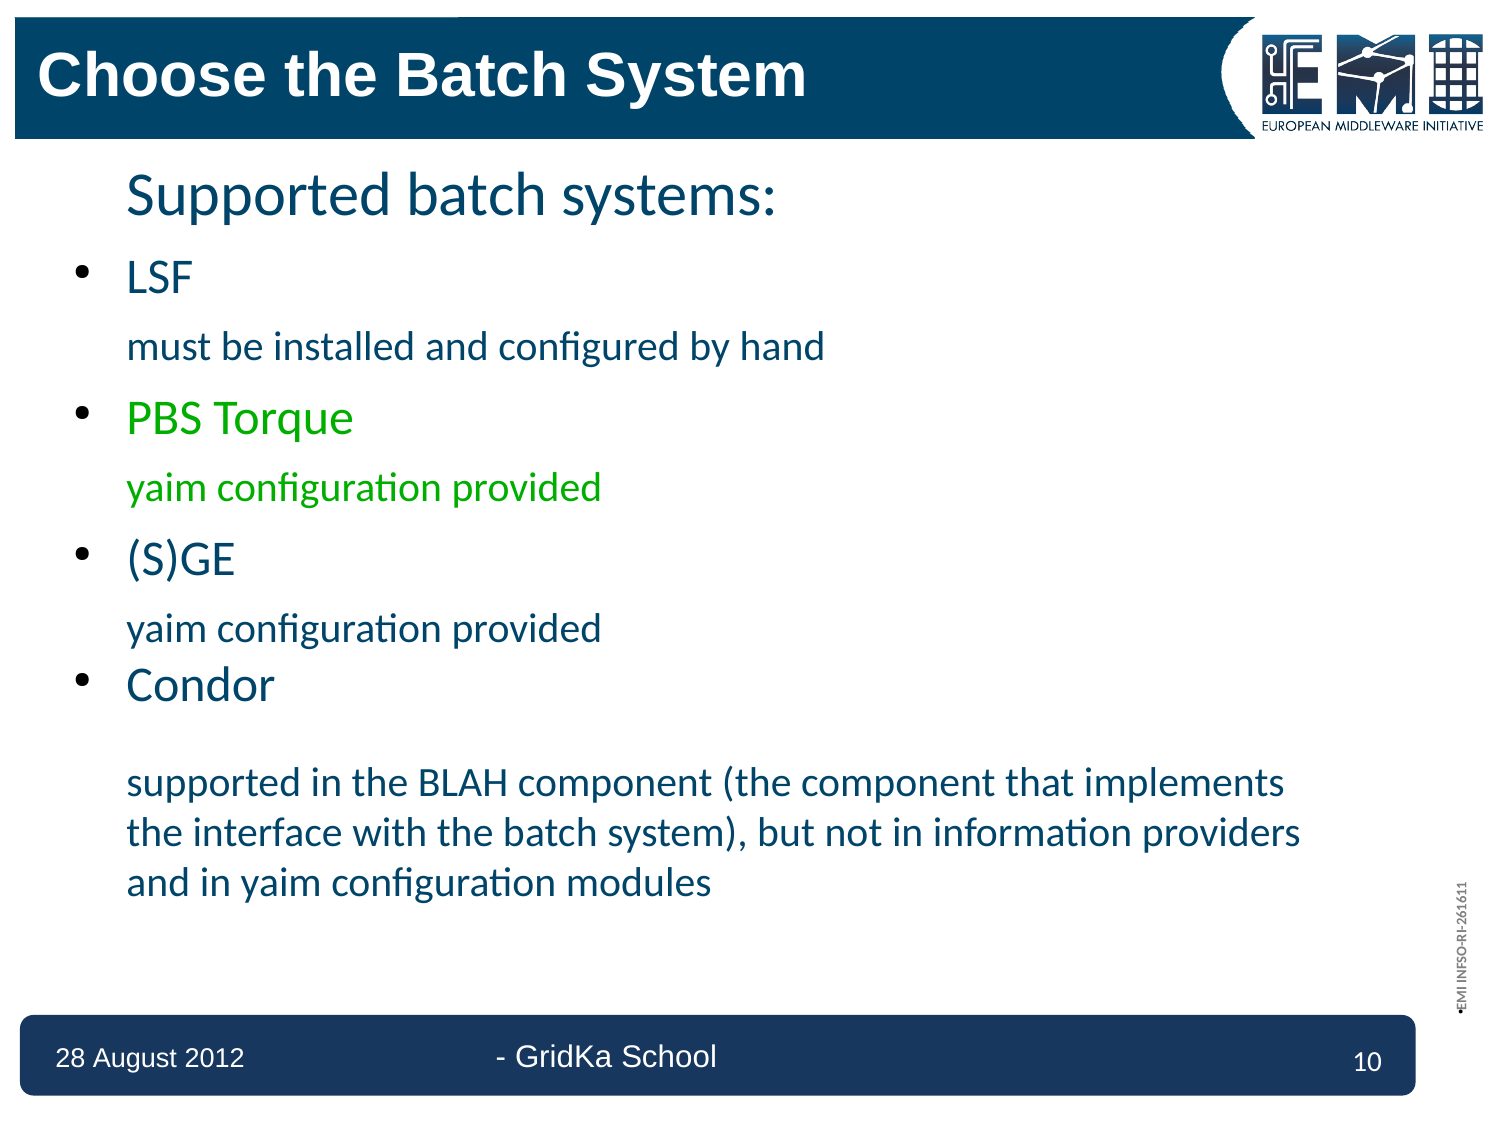

Choose the Batch System
# Supported batch systems:
LSF
must be installed and configured by hand
PBS Torque
yaim configuration provided
(S)GE
yaim configuration provided
Condor
supported in the BLAH component (the component that implements the interface with the batch system), but not in information providers and in yaim configuration modules
GridKa School
10